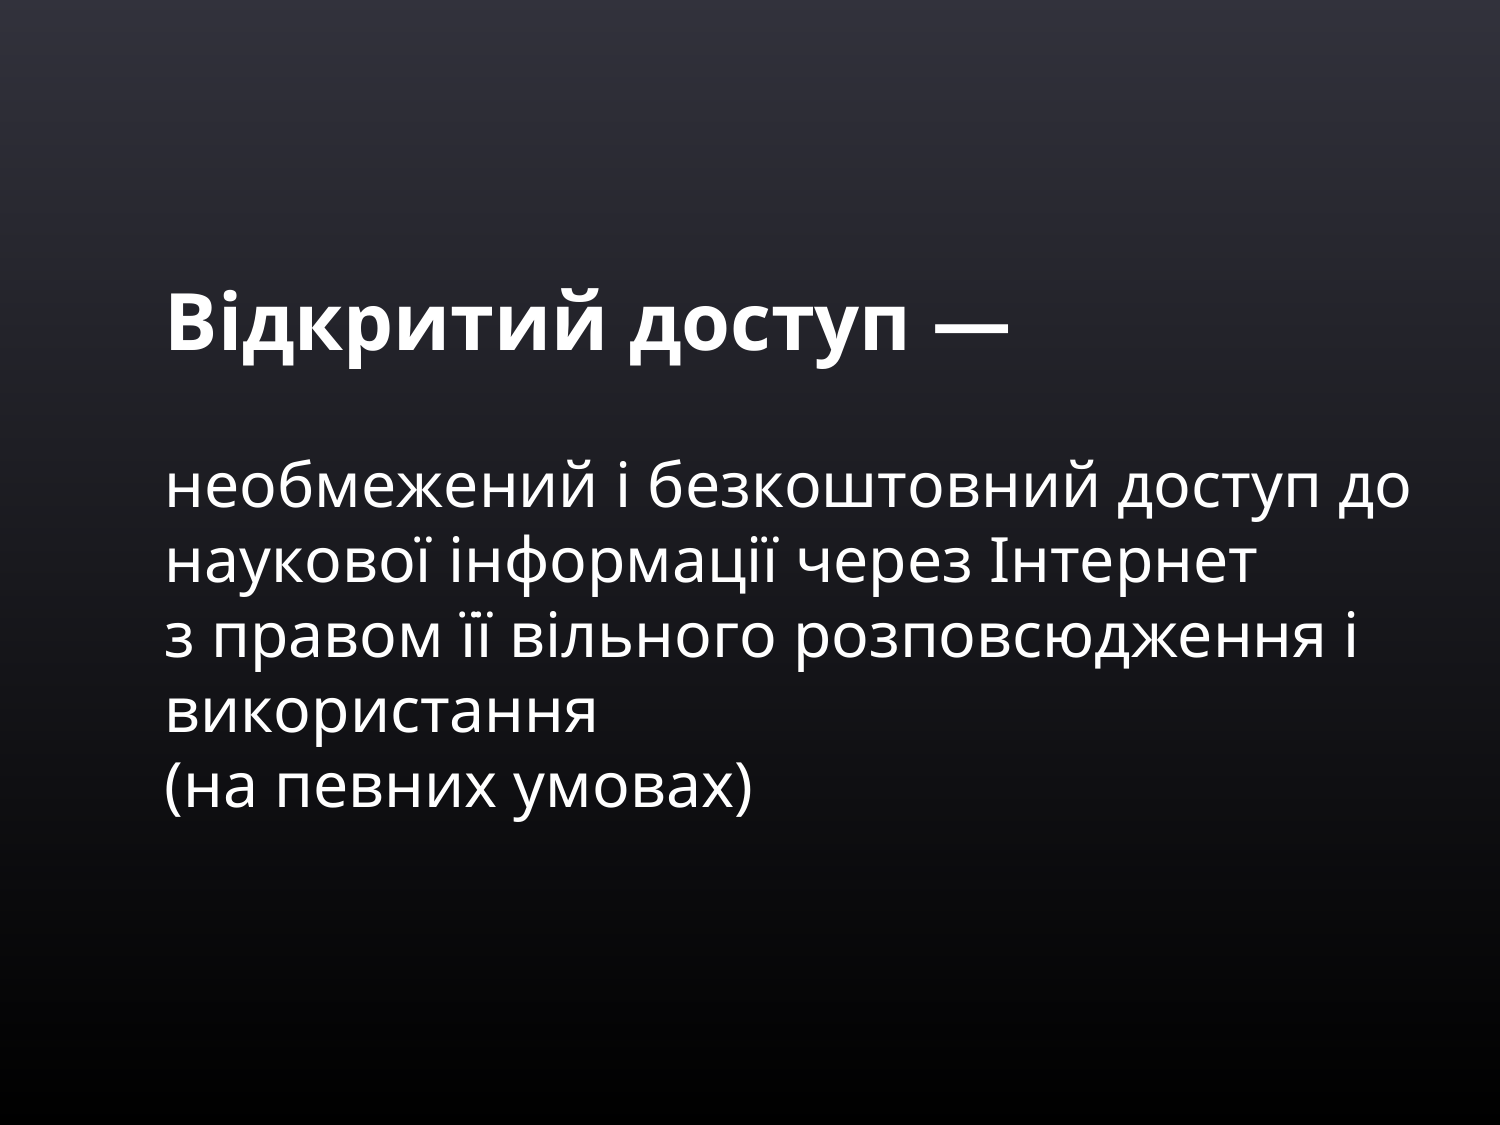

Відкритий доступ —
# необмежений і безкоштовний доступ до наукової інформації через Інтернет з правом її вільного розповсюдження і використання (на певних умовах)